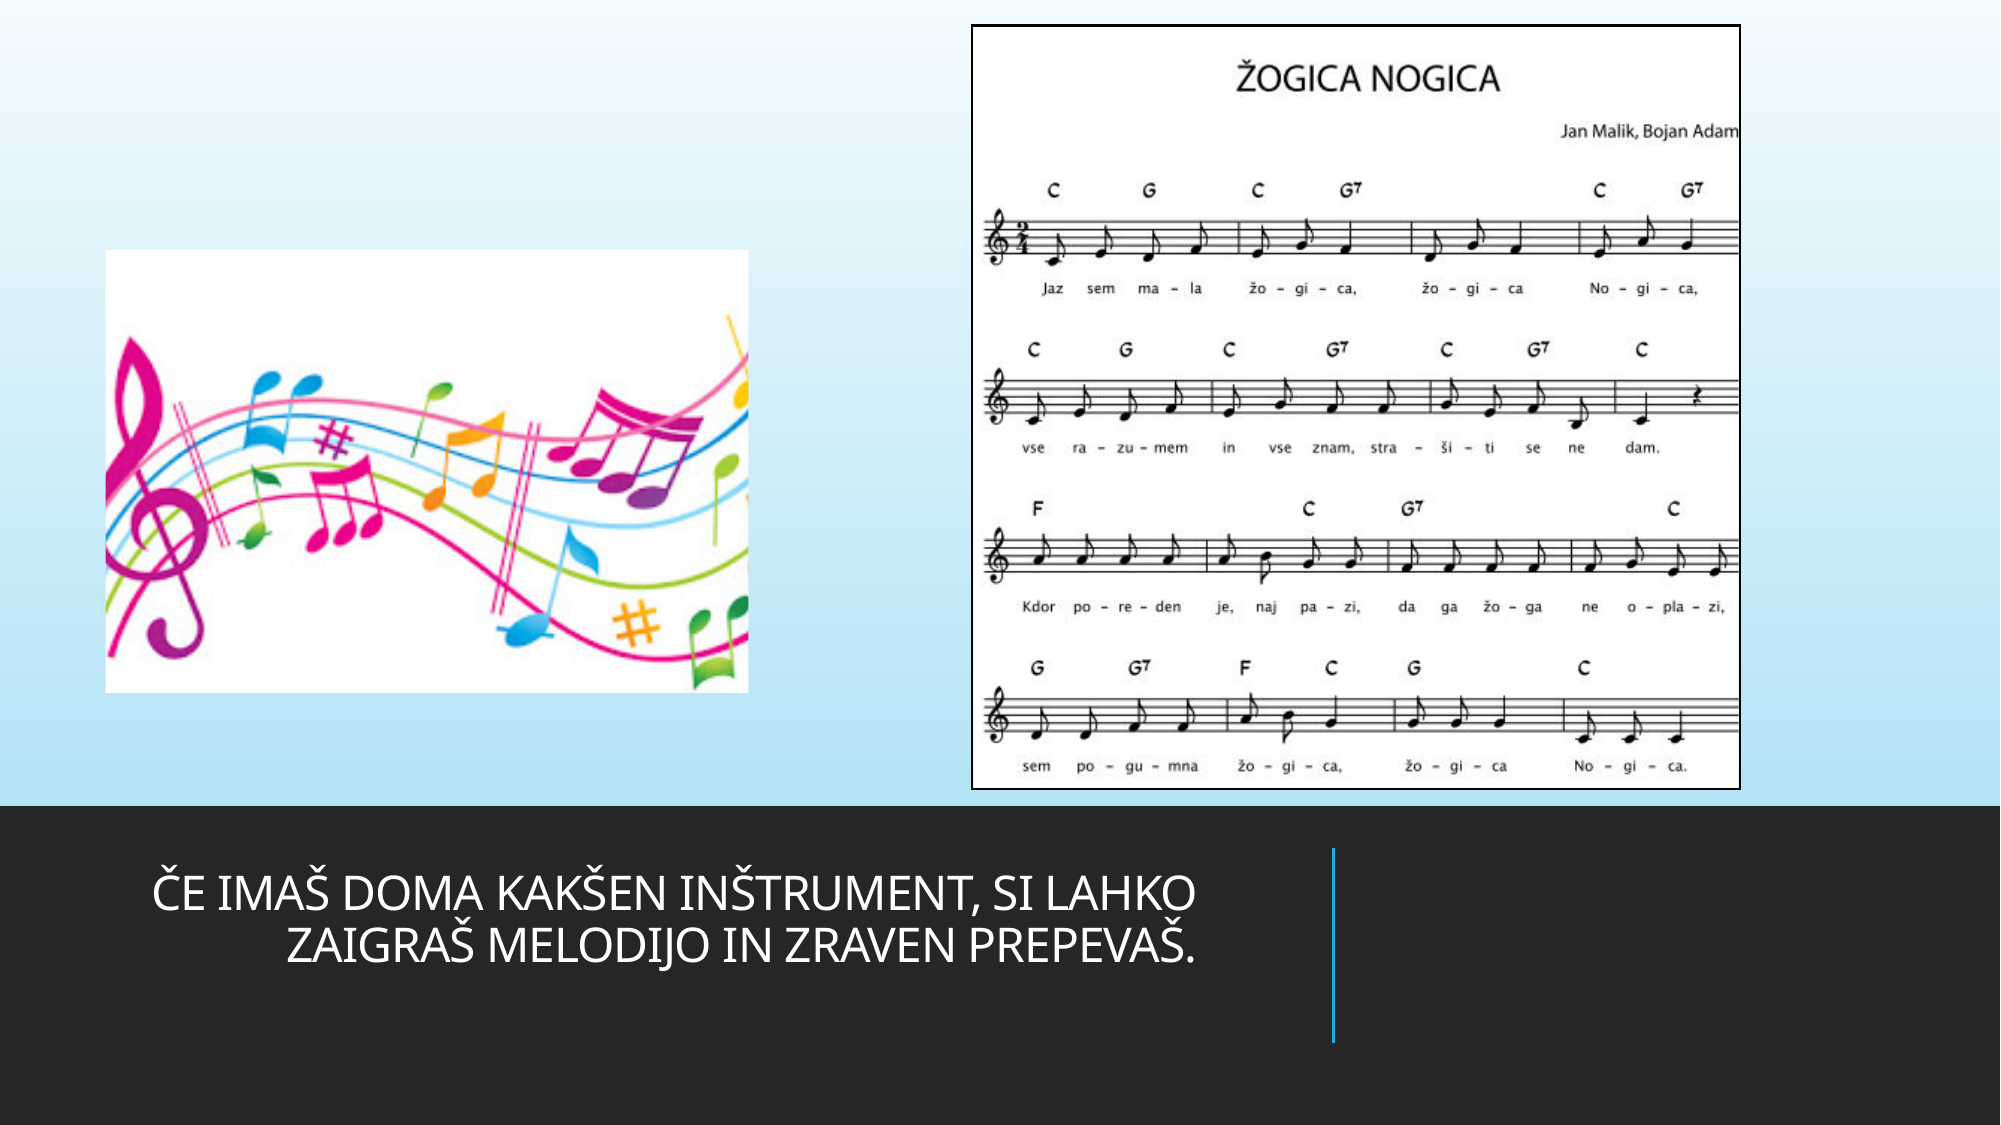

# ČE IMAŠ DOMA KAKŠEN INŠTRUMENT, SI LAHKO ZAIGRAŠ MELODIJO IN ZRAVEN PREPEVAŠ.